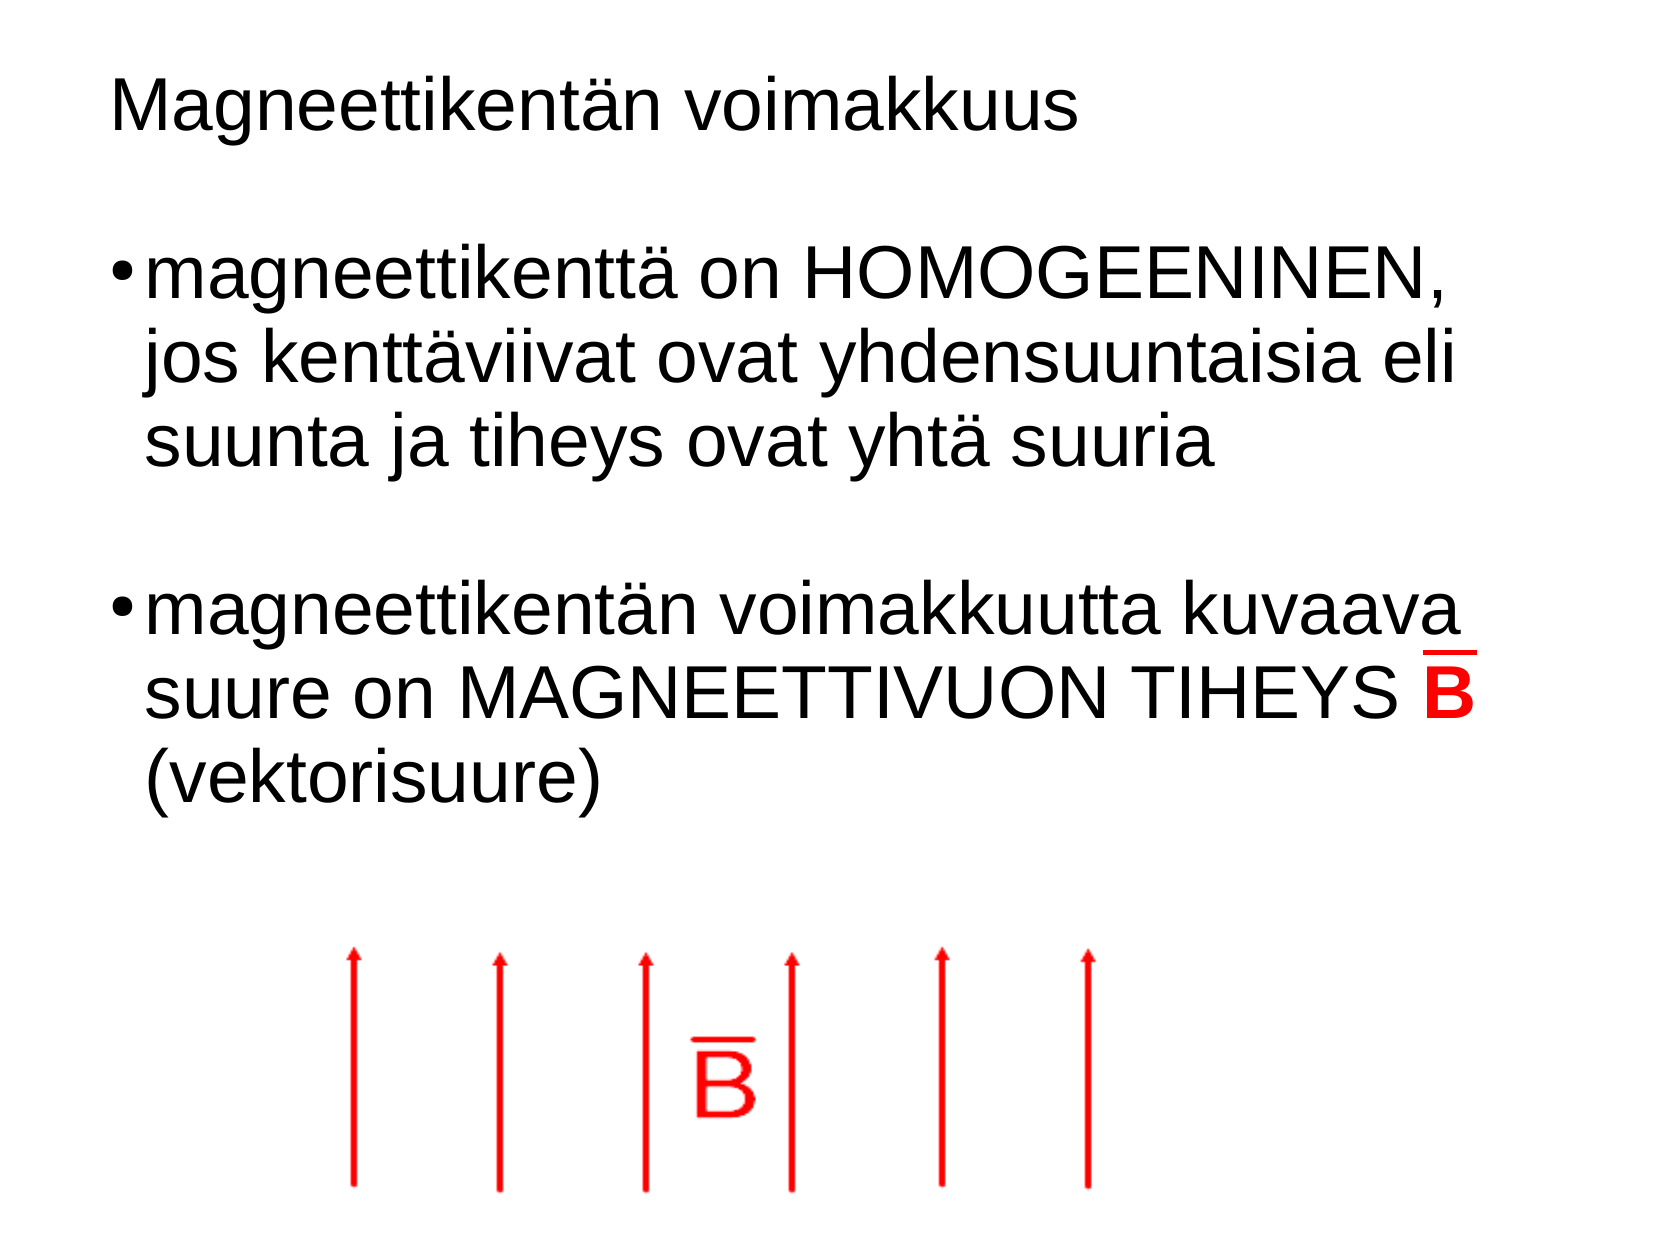

Magneettikentän voimakkuus
magneettikenttä on HOMOGEENINEN, jos kenttäviivat ovat yhdensuuntaisia eli suunta ja tiheys ovat yhtä suuria
magneettikentän voimakkuutta kuvaava suure on MAGNEETTIVUON TIHEYS B (vektorisuure)